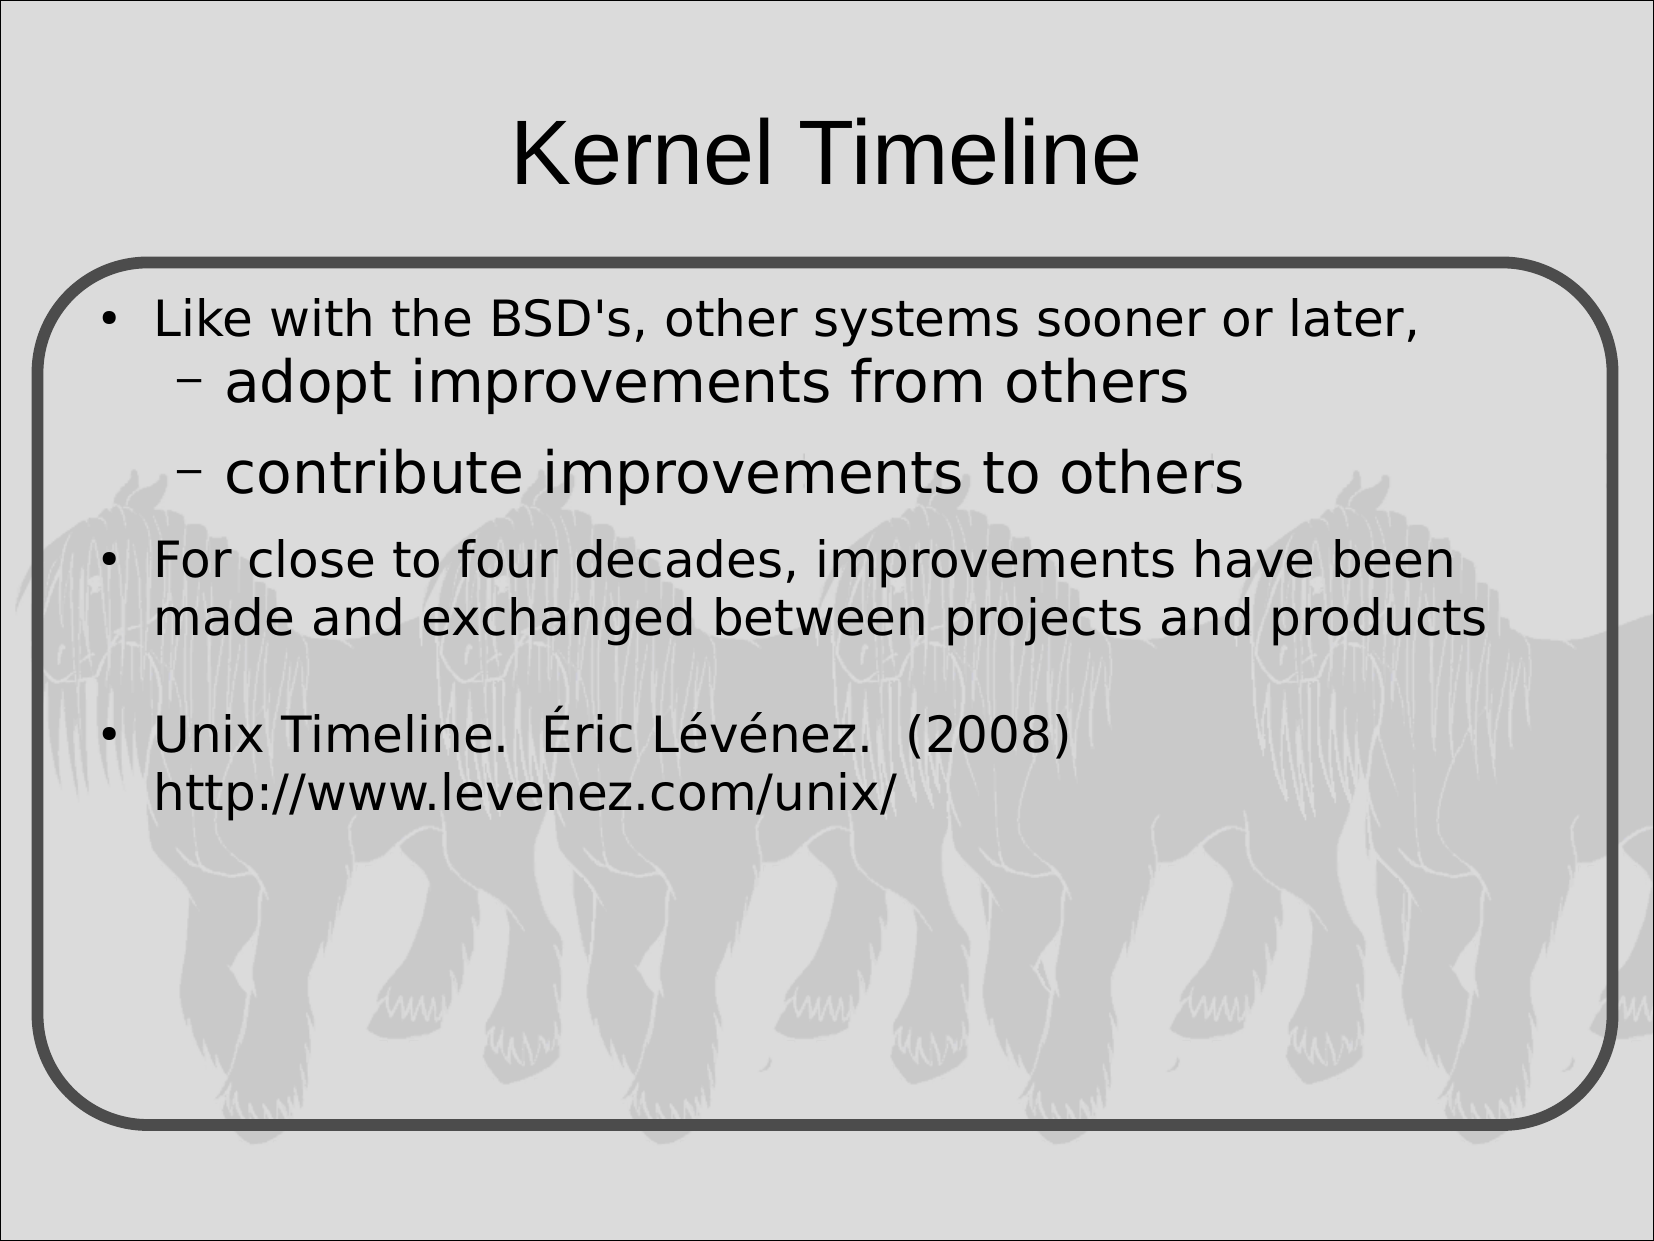

# Kernel Timeline
Like with the BSD's, other systems sooner or later,
adopt improvements from others
contribute improvements to others
For close to four decades, improvements have been made and exchanged between projects and products
Unix Timeline. Éric Lévénez. (2008)
http://www.levenez.com/unix/